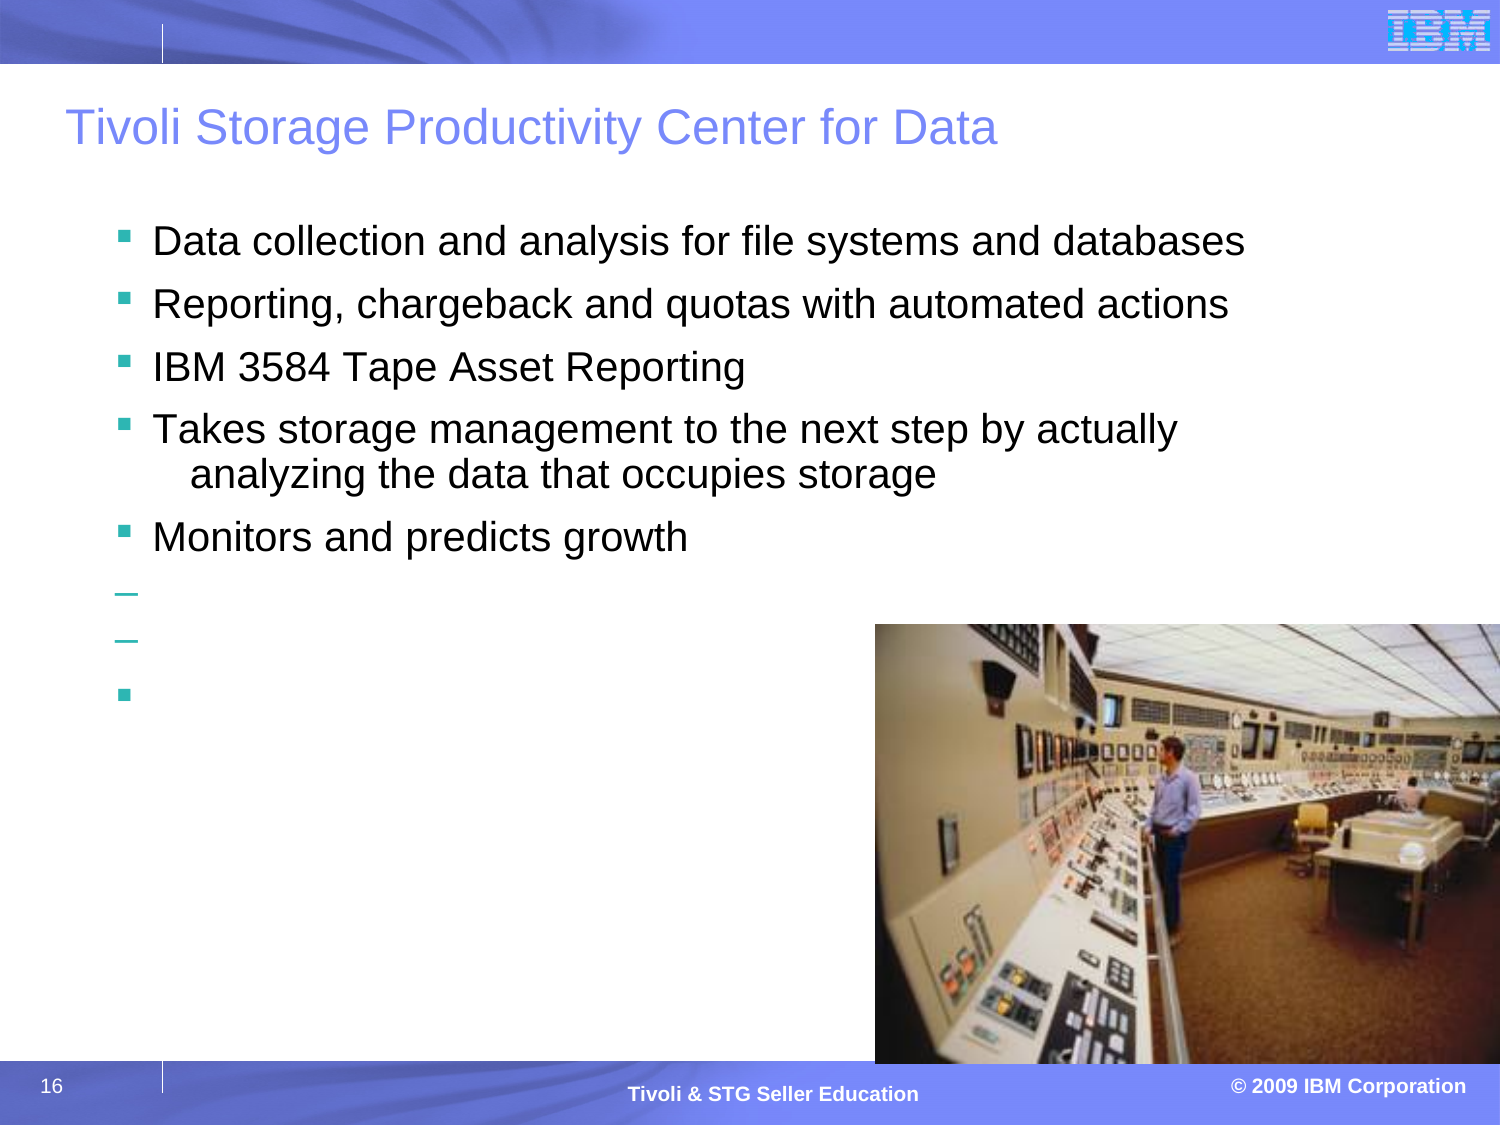

# Tivoli Storage Productivity Center for Data
Data collection and analysis for file systems and databases
Reporting, chargeback and quotas with automated actions
IBM 3584 Tape Asset Reporting
Takes storage management to the next step by actually analyzing the data that occupies storage
Monitors and predicts growth